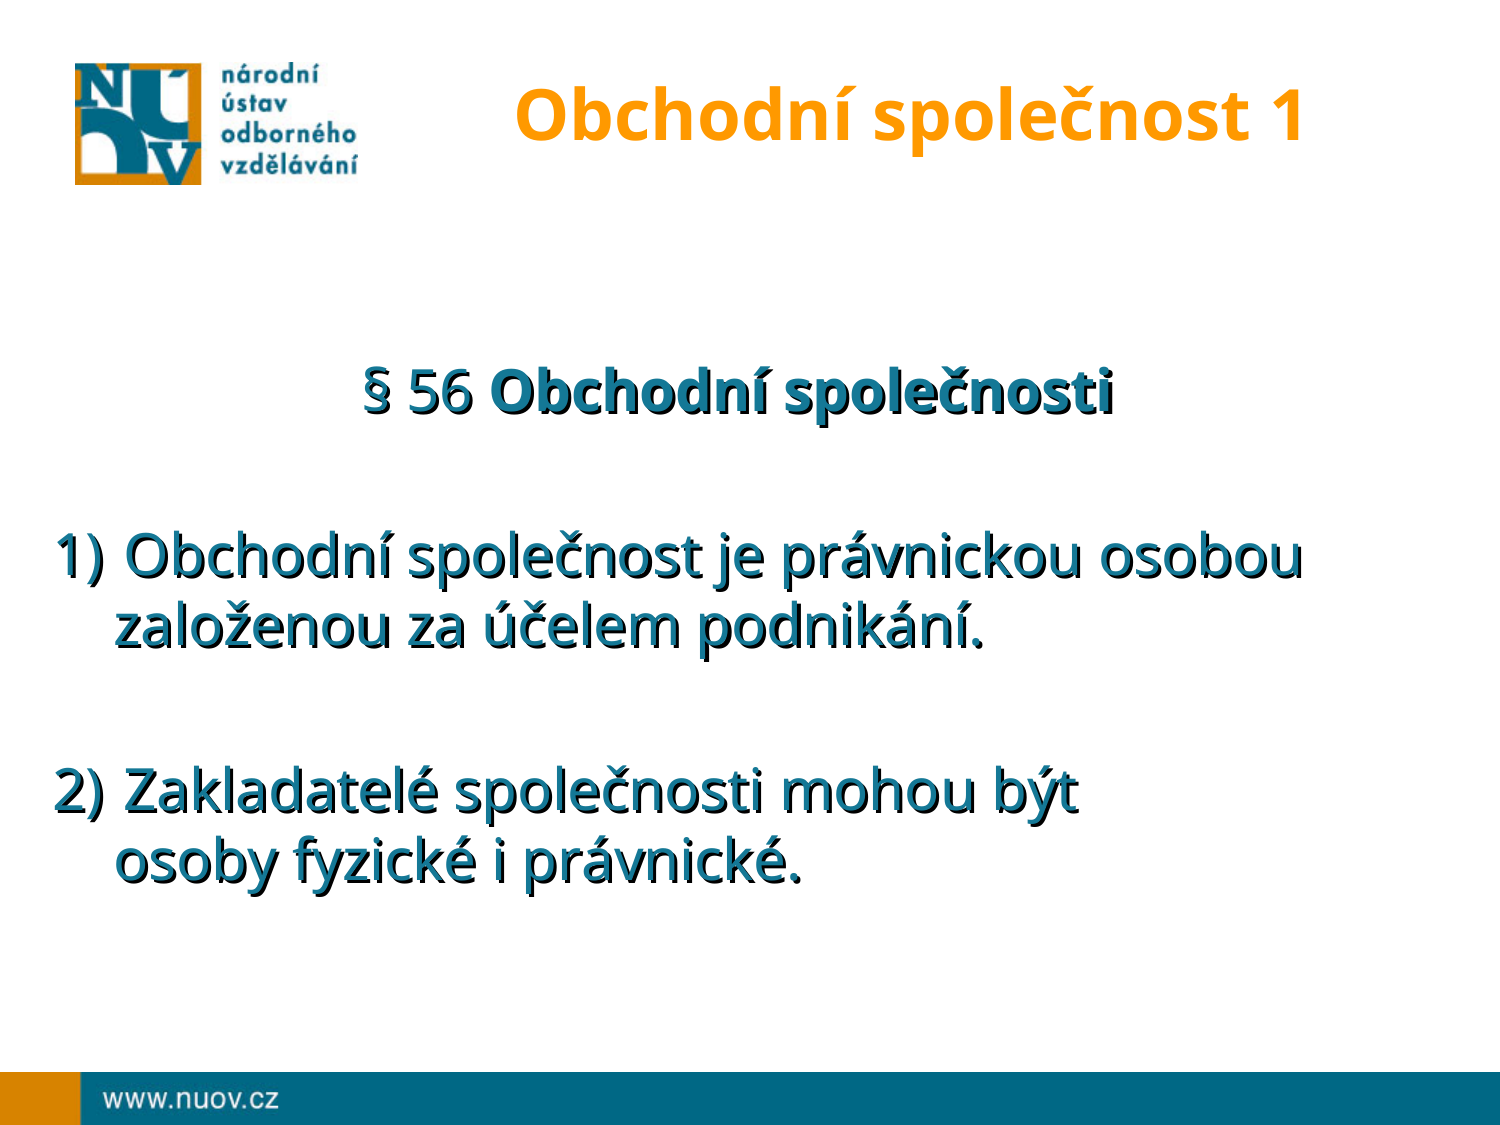

# Obchodní společnost 1
§ 56 Obchodní společnosti
 Obchodní společnost je právnickou osobou
 založenou za účelem podnikání.
 Zakladatelé společnosti mohou být
 osoby fyzické i právnické.